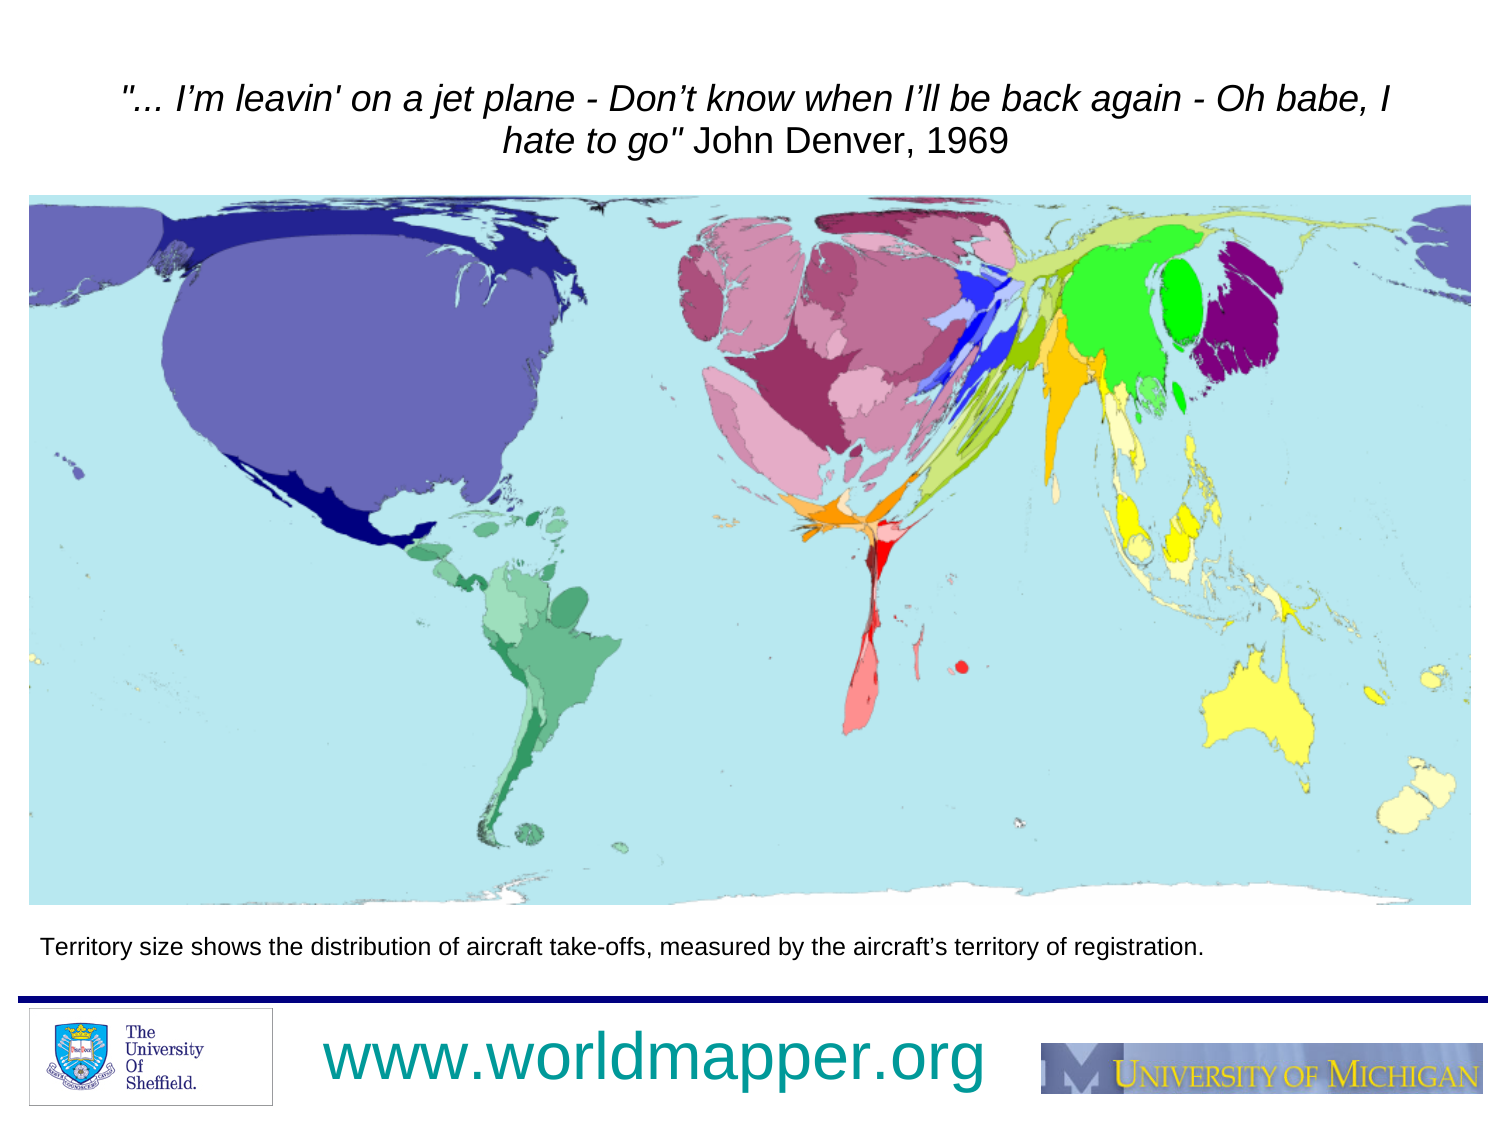

# "... I’m leavin' on a jet plane - Don’t know when I’ll be back again - Oh babe, I hate to go" John Denver, 1969
Territory size shows the distribution of aircraft take-offs, measured by the aircraft’s territory of registration.